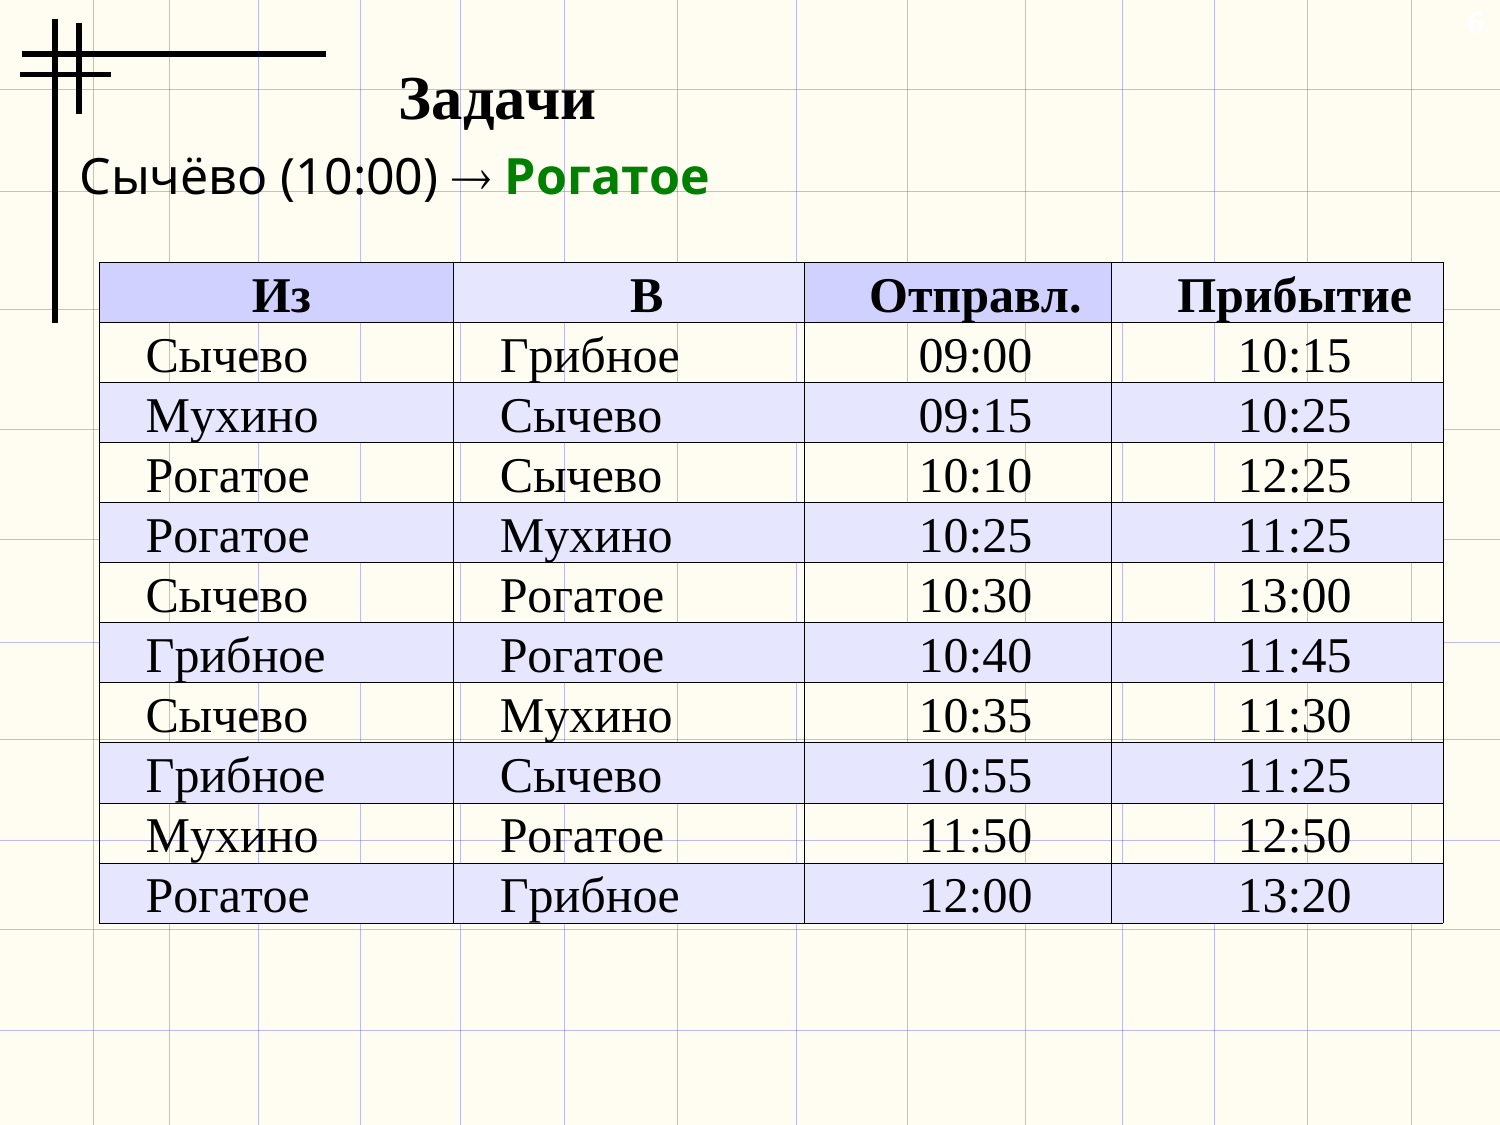

# Задачи
Сычёво (10:00)  Рогатое
| Из | В | Отправл. | Прибытие |
| --- | --- | --- | --- |
| Сычево | Грибное | 09:00 | 10:15 |
| Мухино | Сычево | 09:15 | 10:25 |
| Рогатое | Сычево | 10:10 | 12:25 |
| Рогатое | Мухино | 10:25 | 11:25 |
| Сычево | Рогатое | 10:30 | 13:00 |
| Грибное | Рогатое | 10:40 | 11:45 |
| Сычево | Мухино | 10:35 | 11:30 |
| Грибное | Сычево | 10:55 | 11:25 |
| Мухино | Рогатое | 11:50 | 12:50 |
| Рогатое | Грибное | 12:00 | 13:20 |